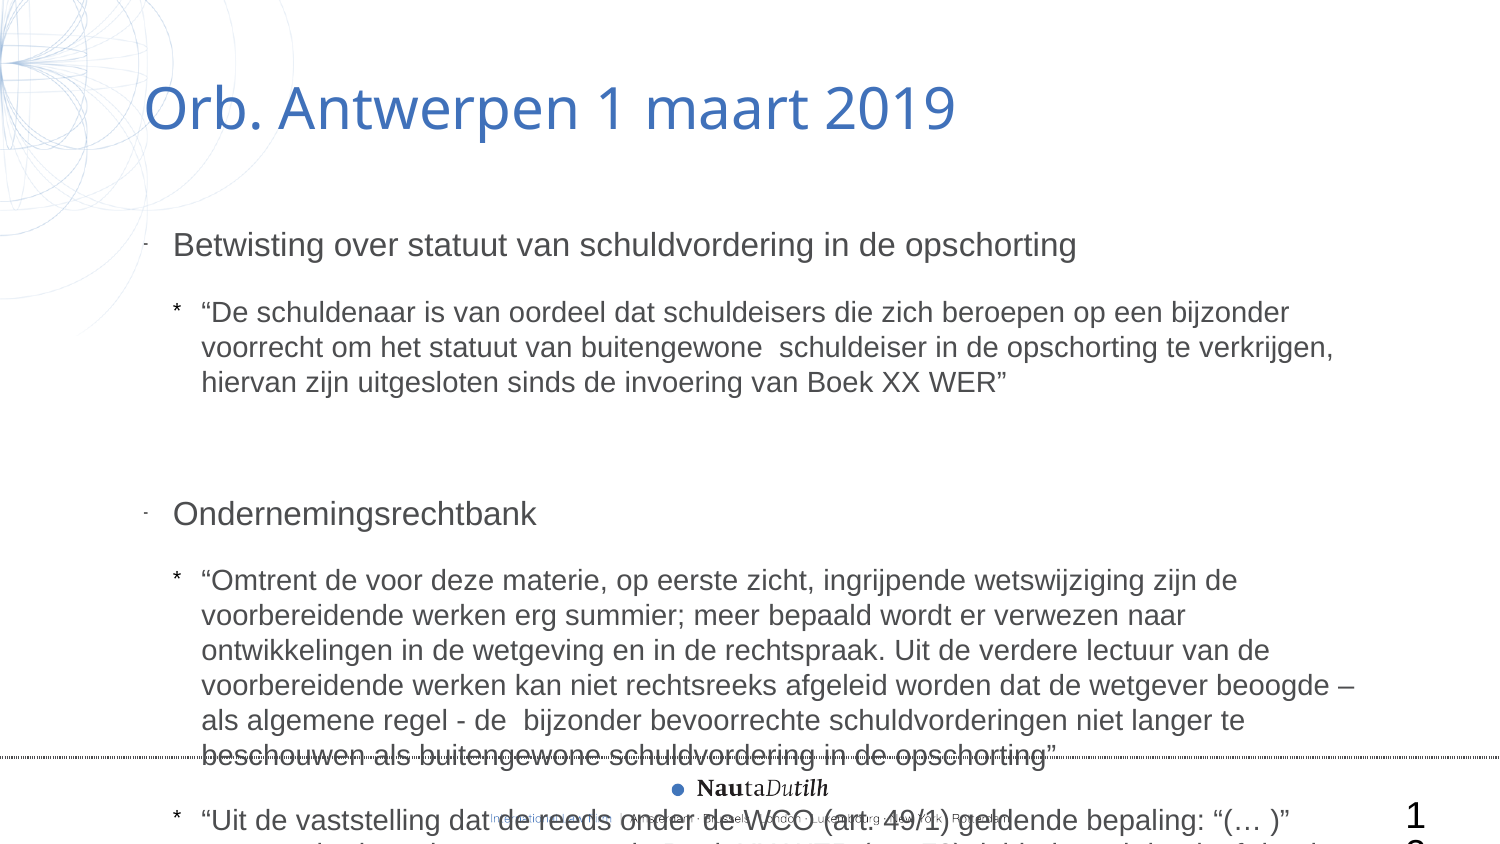

# Orb. Antwerpen 1 maart 2019
Betwisting over statuut van schuldvordering in de opschorting
“De schuldenaar is van oordeel dat schuldeisers die zich beroepen op een bijzonder voorrecht om het statuut van buitengewone schuldeiser in de opschorting te verkrijgen, hiervan zijn uitgesloten sinds de invoering van Boek XX WER”
Ondernemingsrechtbank
“Omtrent de voor deze materie, op eerste zicht, ingrijpende wetswijziging zijn de voorbereidende werken erg summier; meer bepaald wordt er verwezen naar ontwikkelingen in de wetgeving en in de rechtspraak. Uit de verdere lectuur van de voorbereidende werken kan niet rechtsreeks afgeleid worden dat de wetgever beoogde – als algemene regel - de bijzonder bevoorrechte schuldvorderingen niet langer te beschouwen als buitengewone schuldvordering in de opschorting”
“Uit de vaststelling dat de reeds onder de WCO (art. 49/1) geldende bepaling: “(… )” onveranderd werd overgenomen in Boek XX WER (art. 73), leidt de rechtbank af dat de wetgever niet beoogde dat schuldeisers met een algemeen voorrecht zouden worden beschouwd als buitengewone schuldeisers in de opschorting, doch enkel diegenen die zich kunnen beroepen op een bijzonder voorrecht.”